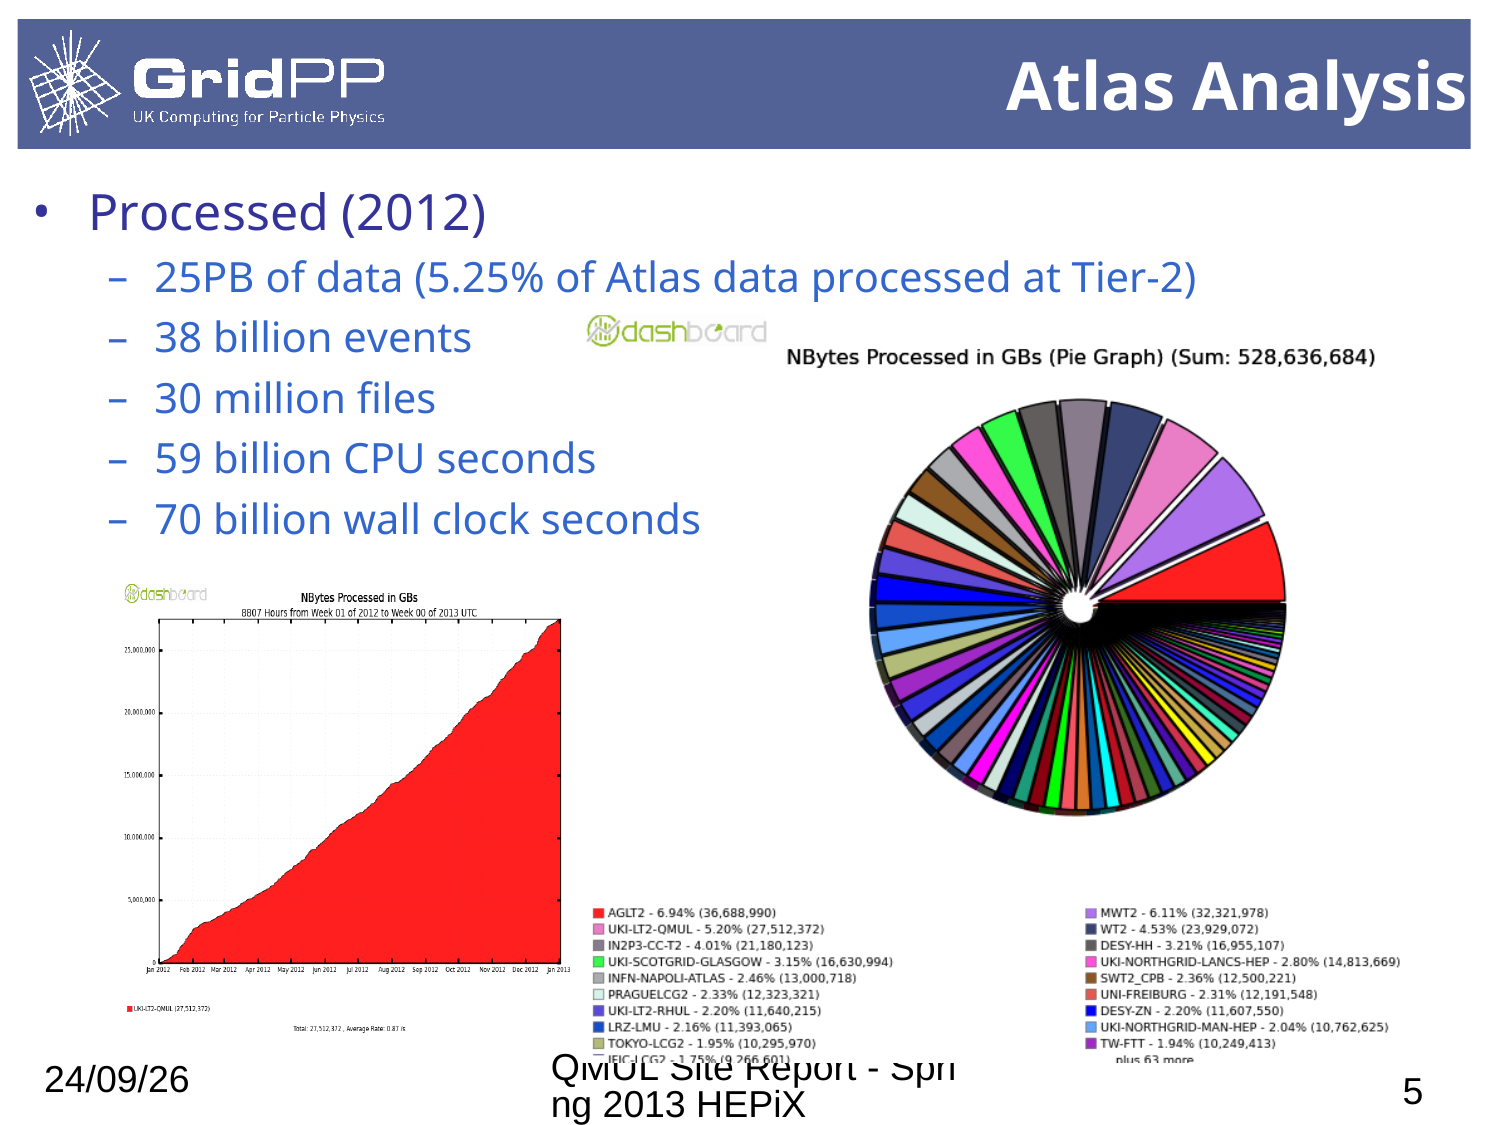

# Atlas Analysis
Processed (2012)
25PB of data (5.25% of Atlas data processed at Tier-2)
38 billion events
30 million files
59 billion CPU seconds
70 billion wall clock seconds
QMUL Site Report - Spring 2013 HEPiX
5